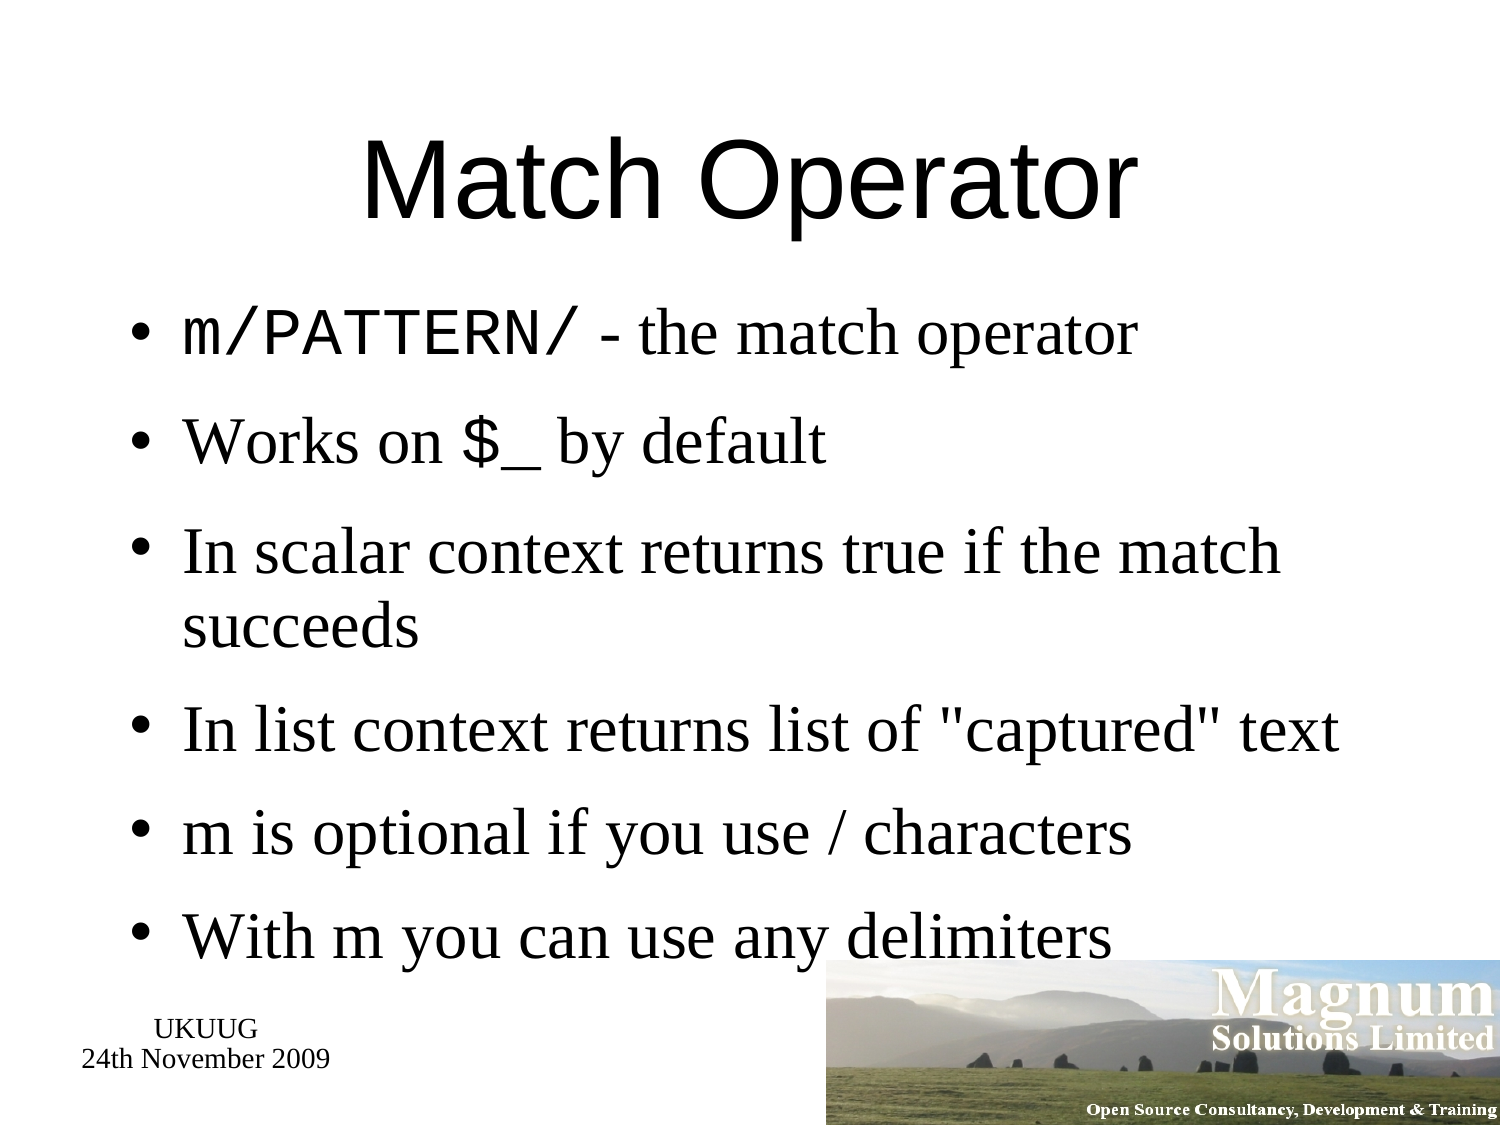

# Match Operator
m/PATTERN/ - the match operator
Works on $_ by default
In scalar context returns true if the match succeeds
In list context returns list of "captured" text
m is optional if you use / characters
With m you can use any delimiters
116